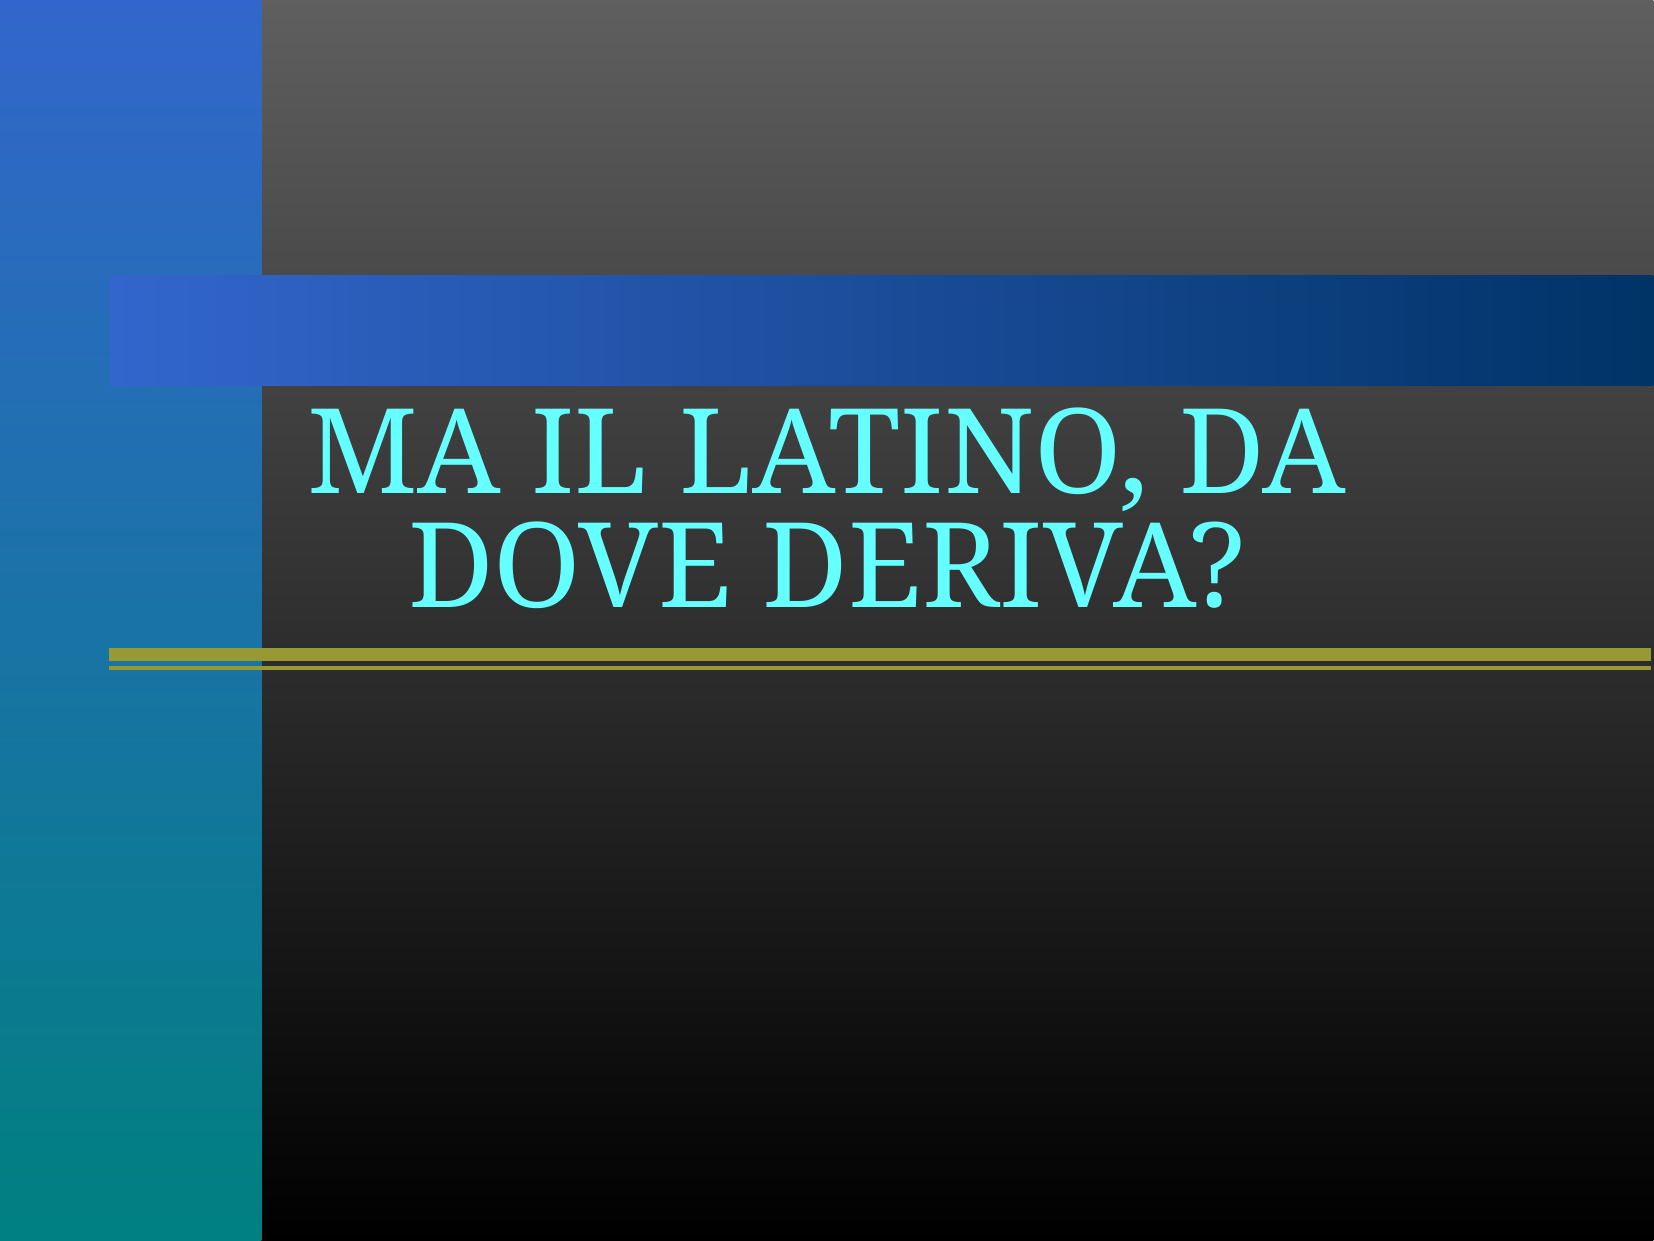

# MA IL LATINO, DA DOVE DERIVA?